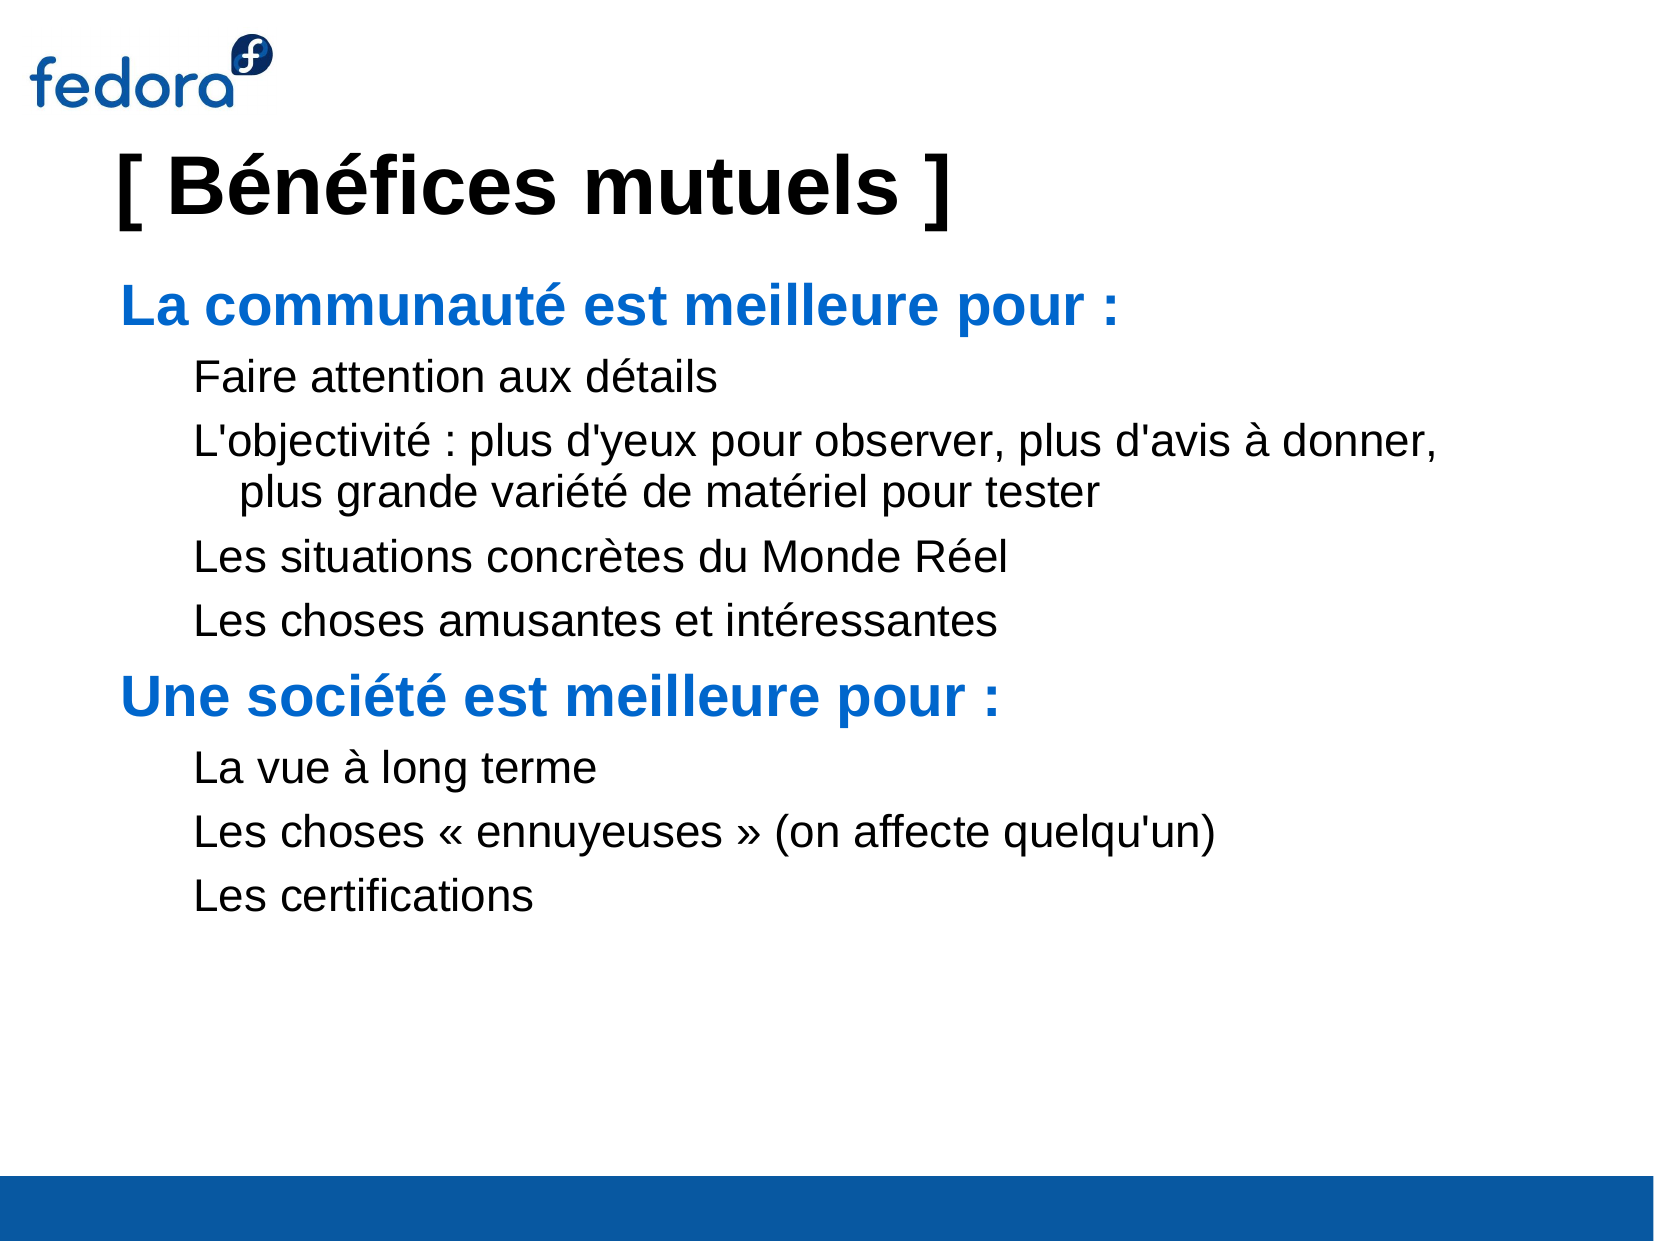

# [ Bénéfices mutuels ]
La communauté est meilleure pour :
Faire attention aux détails
L'objectivité : plus d'yeux pour observer, plus d'avis à donner, plus grande variété de matériel pour tester
Les situations concrètes du Monde Réel
Les choses amusantes et intéressantes
Une société est meilleure pour :
La vue à long terme
Les choses « ennuyeuses » (on affecte quelqu'un)
Les certifications